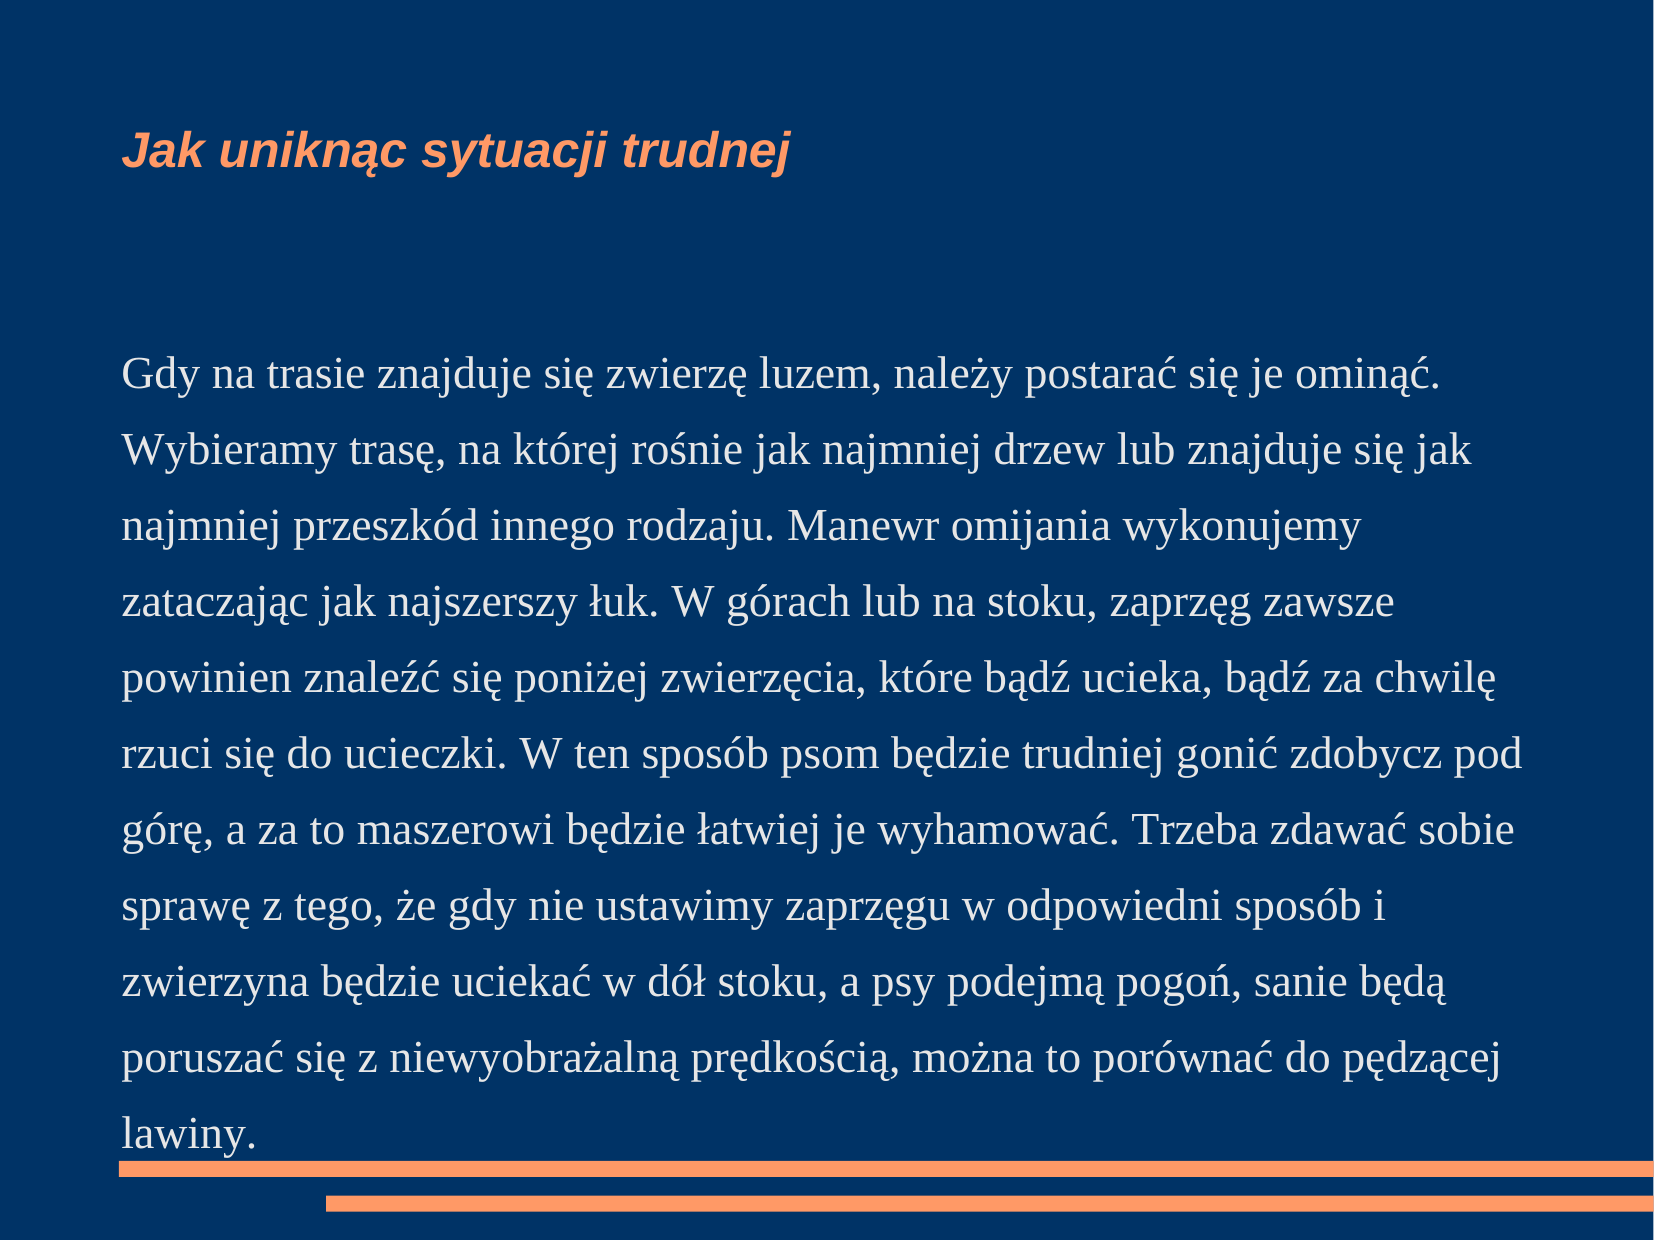

# Jak uniknąc sytuacji trudnej
Gdy na trasie znajduje się zwierzę luzem, należy postarać się je ominąć. Wybieramy trasę, na której rośnie jak najmniej drzew lub znajduje się jak najmniej przeszkód innego rodzaju. Manewr omijania wykonujemy zataczając jak najszerszy łuk. W górach lub na stoku, zaprzęg zawsze powinien znaleźć się poniżej zwierzęcia, które bądź ucieka, bądź za chwilę rzuci się do ucieczki. W ten sposób psom będzie trudniej gonić zdobycz pod górę, a za to maszerowi będzie łatwiej je wyhamować. Trzeba zdawać sobie sprawę z tego, że gdy nie ustawimy zaprzęgu w odpowiedni sposób i zwierzyna będzie uciekać w dół stoku, a psy podejmą pogoń, sanie będą poruszać się z niewyobrażalną prędkością, można to porównać do pędzącej lawiny.